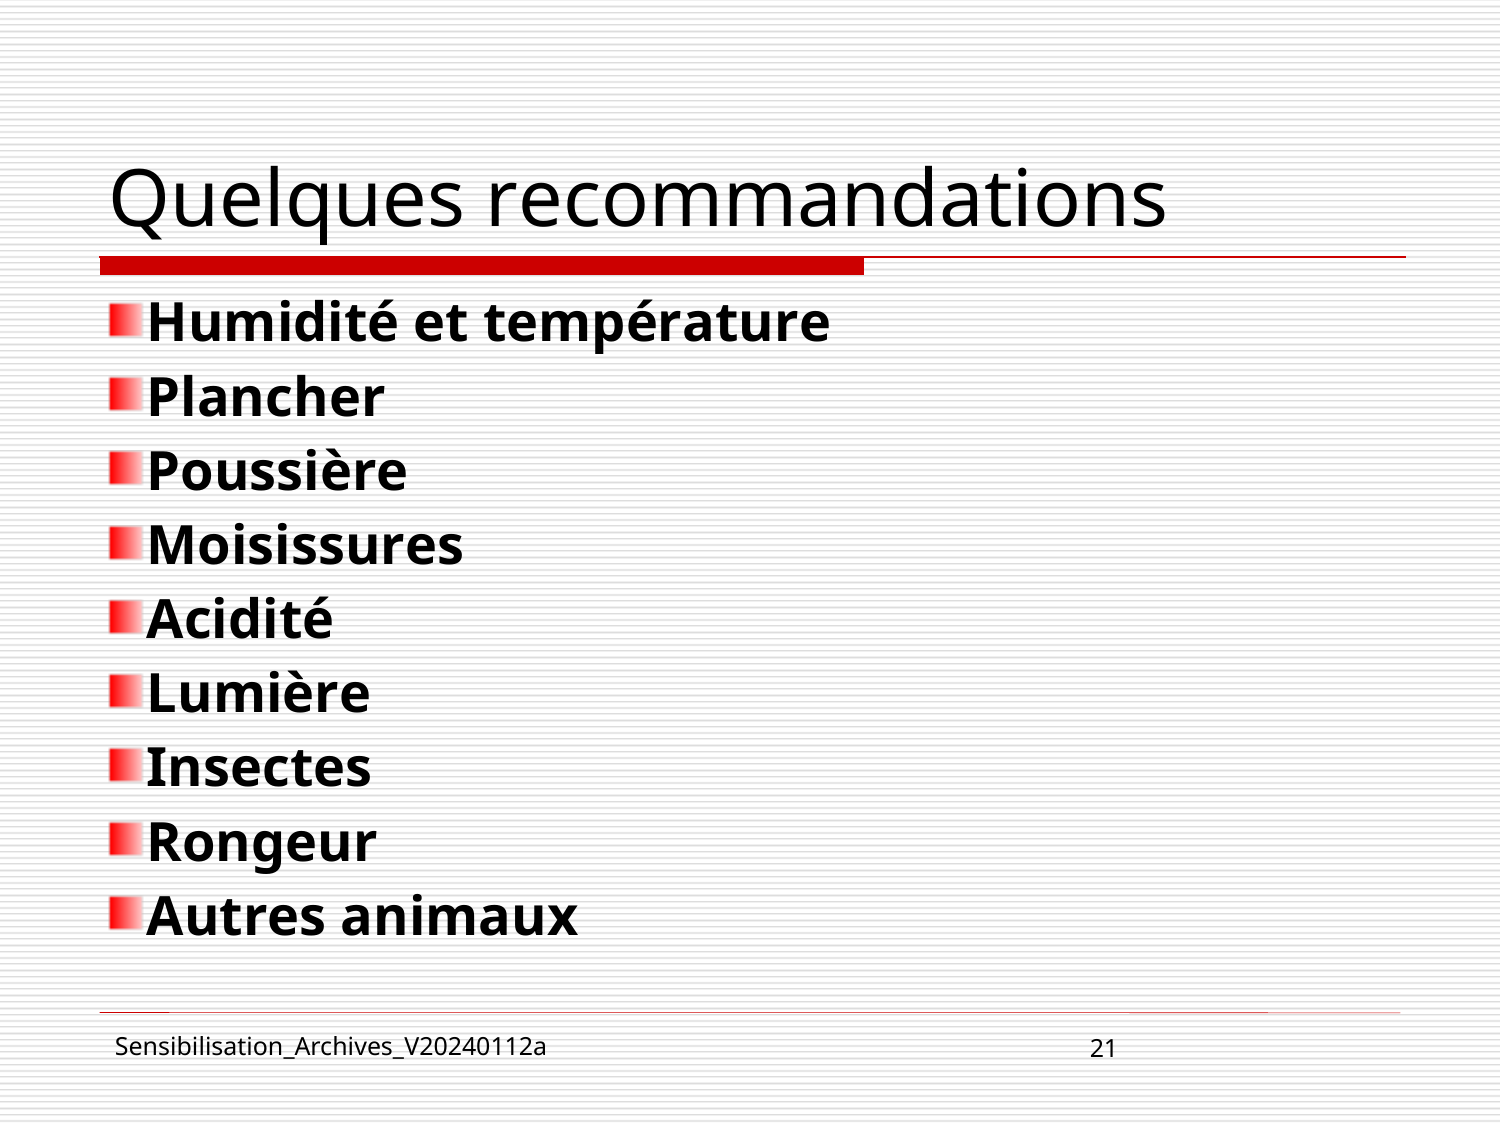

# Quelques recommandations
Humidité et température
Plancher
Poussière
Moisissures
Acidité
Lumière
Insectes
Rongeur
Autres animaux
Sensibilisation_Archives_V20240112a